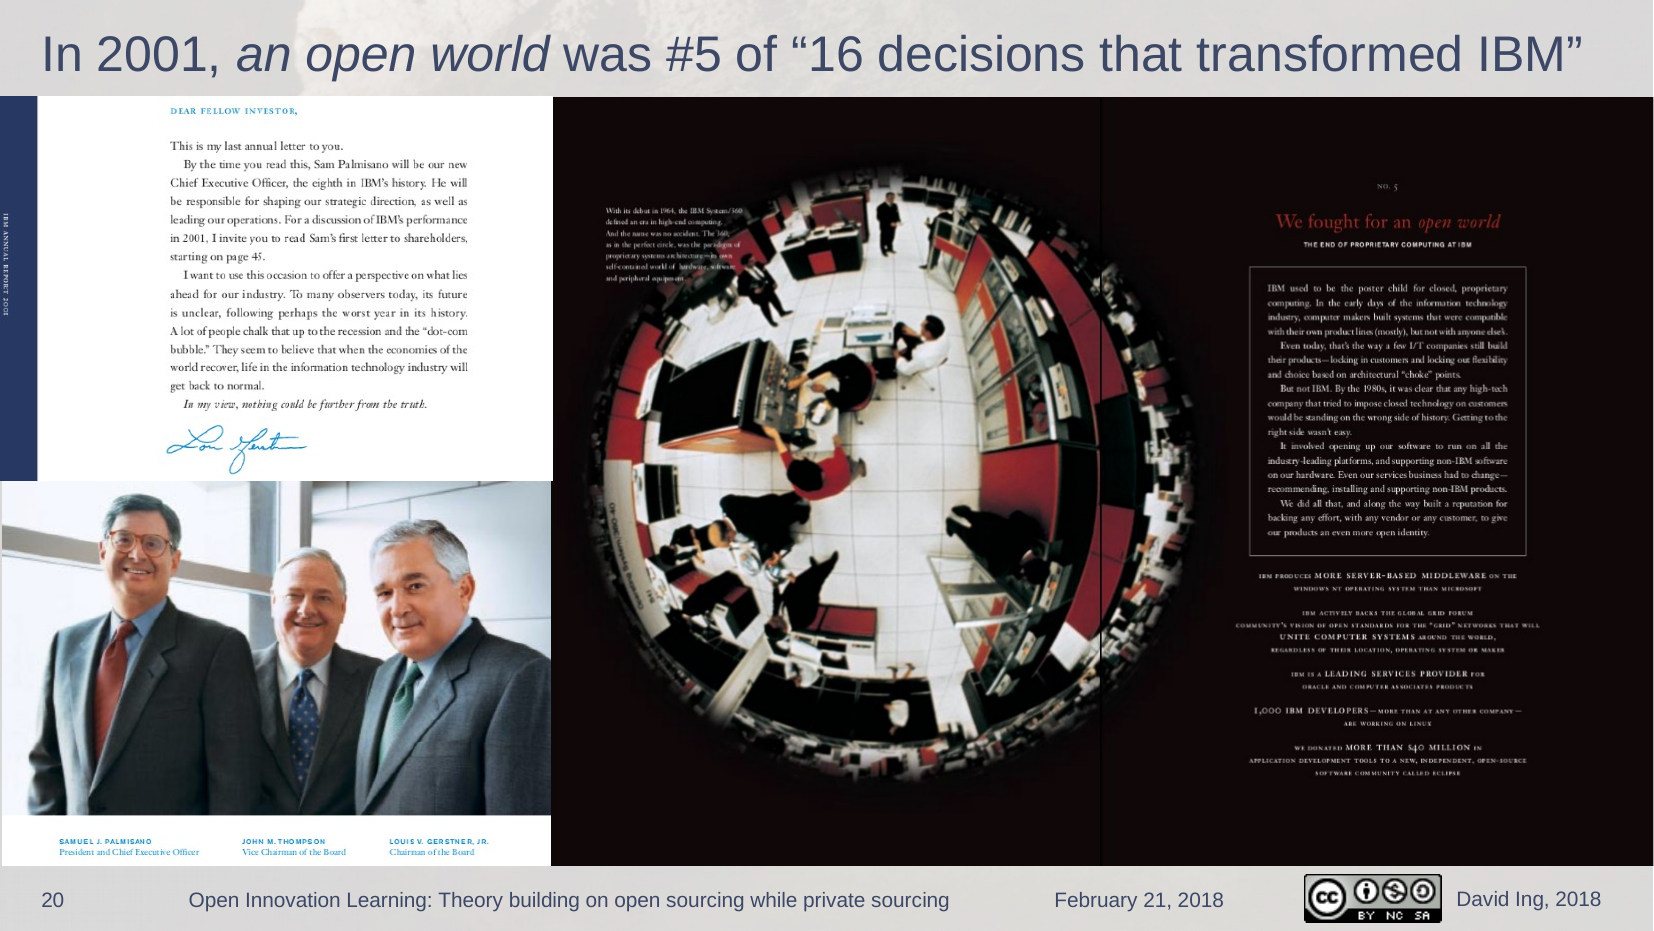

# In 2001, an open world was #5 of “16 decisions that transformed IBM”
Open Innovation Learning: Theory building on open sourcing while private sourcing
February 21, 2018
20